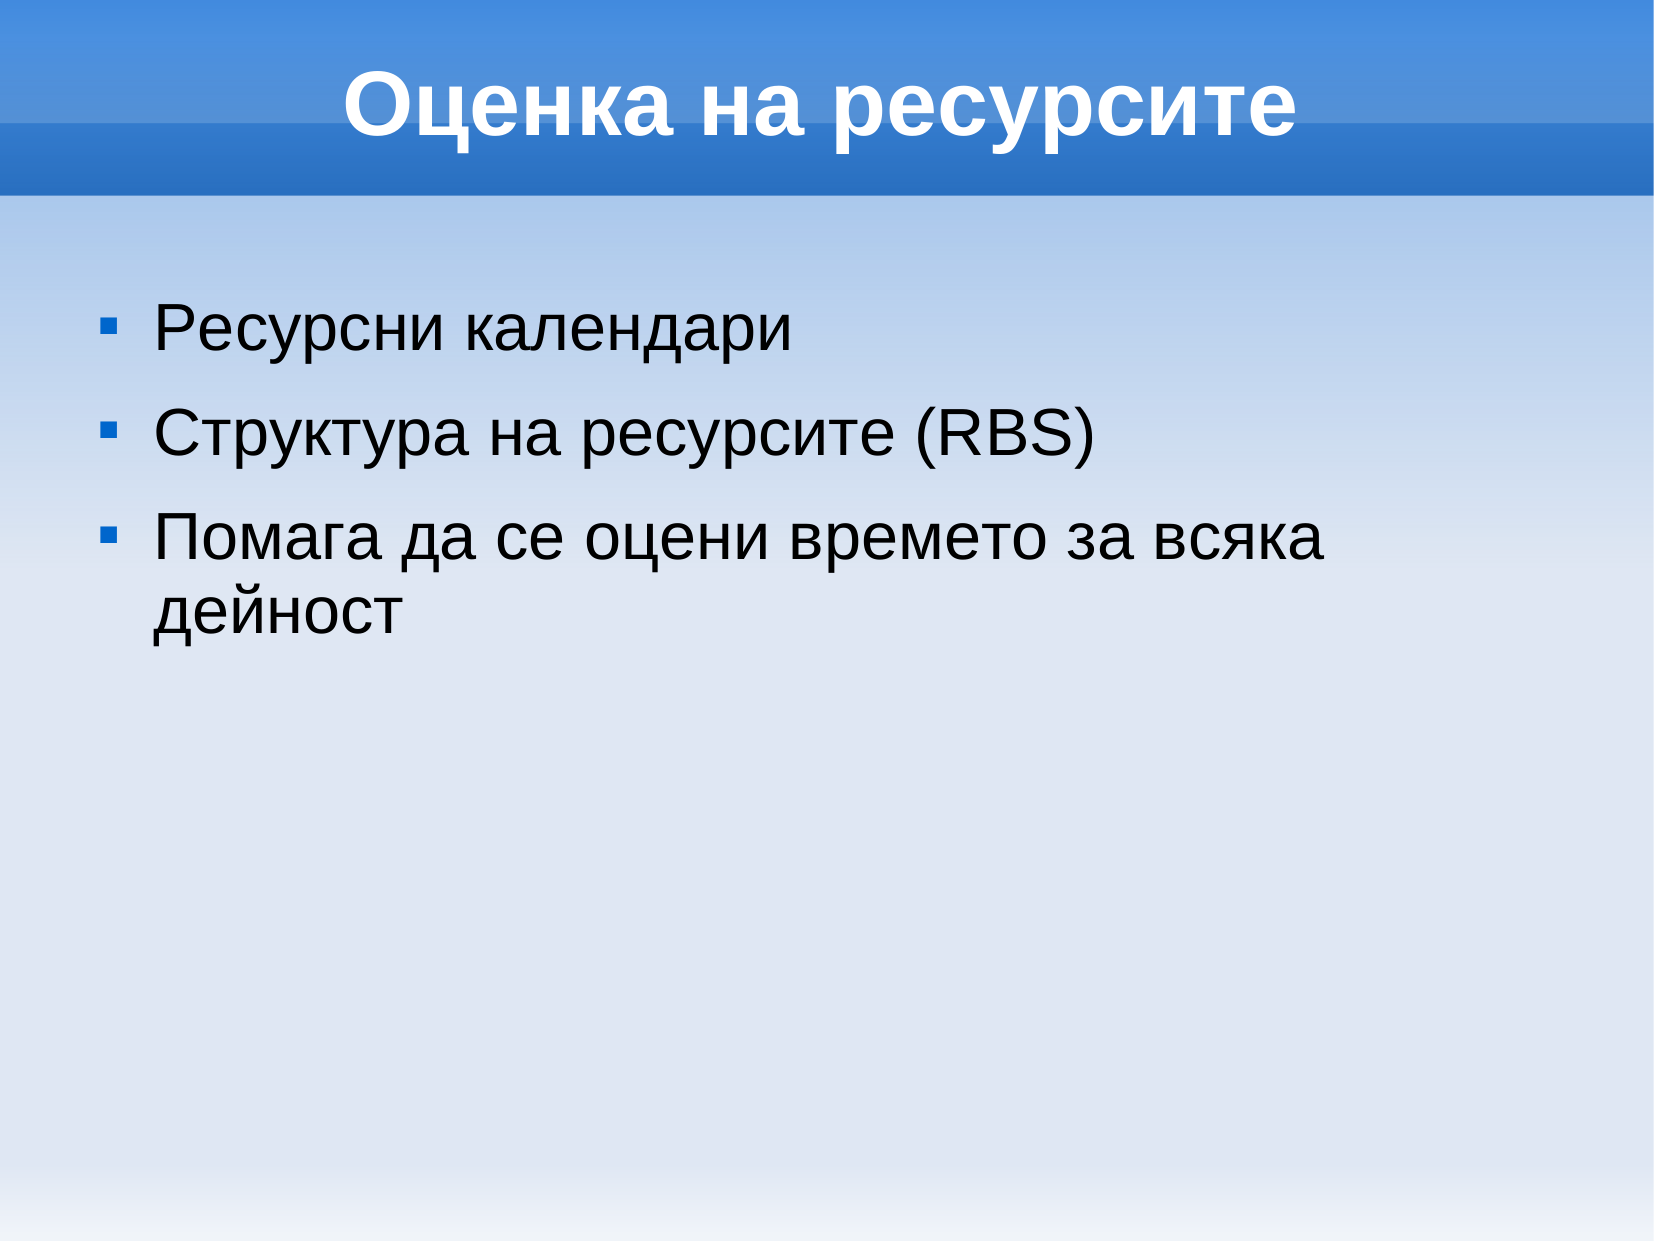

# Оценка на ресурсите
Ресурсни календари
Структура на ресурсите (RBS)
Помага да се оцени времето за всяка дейност